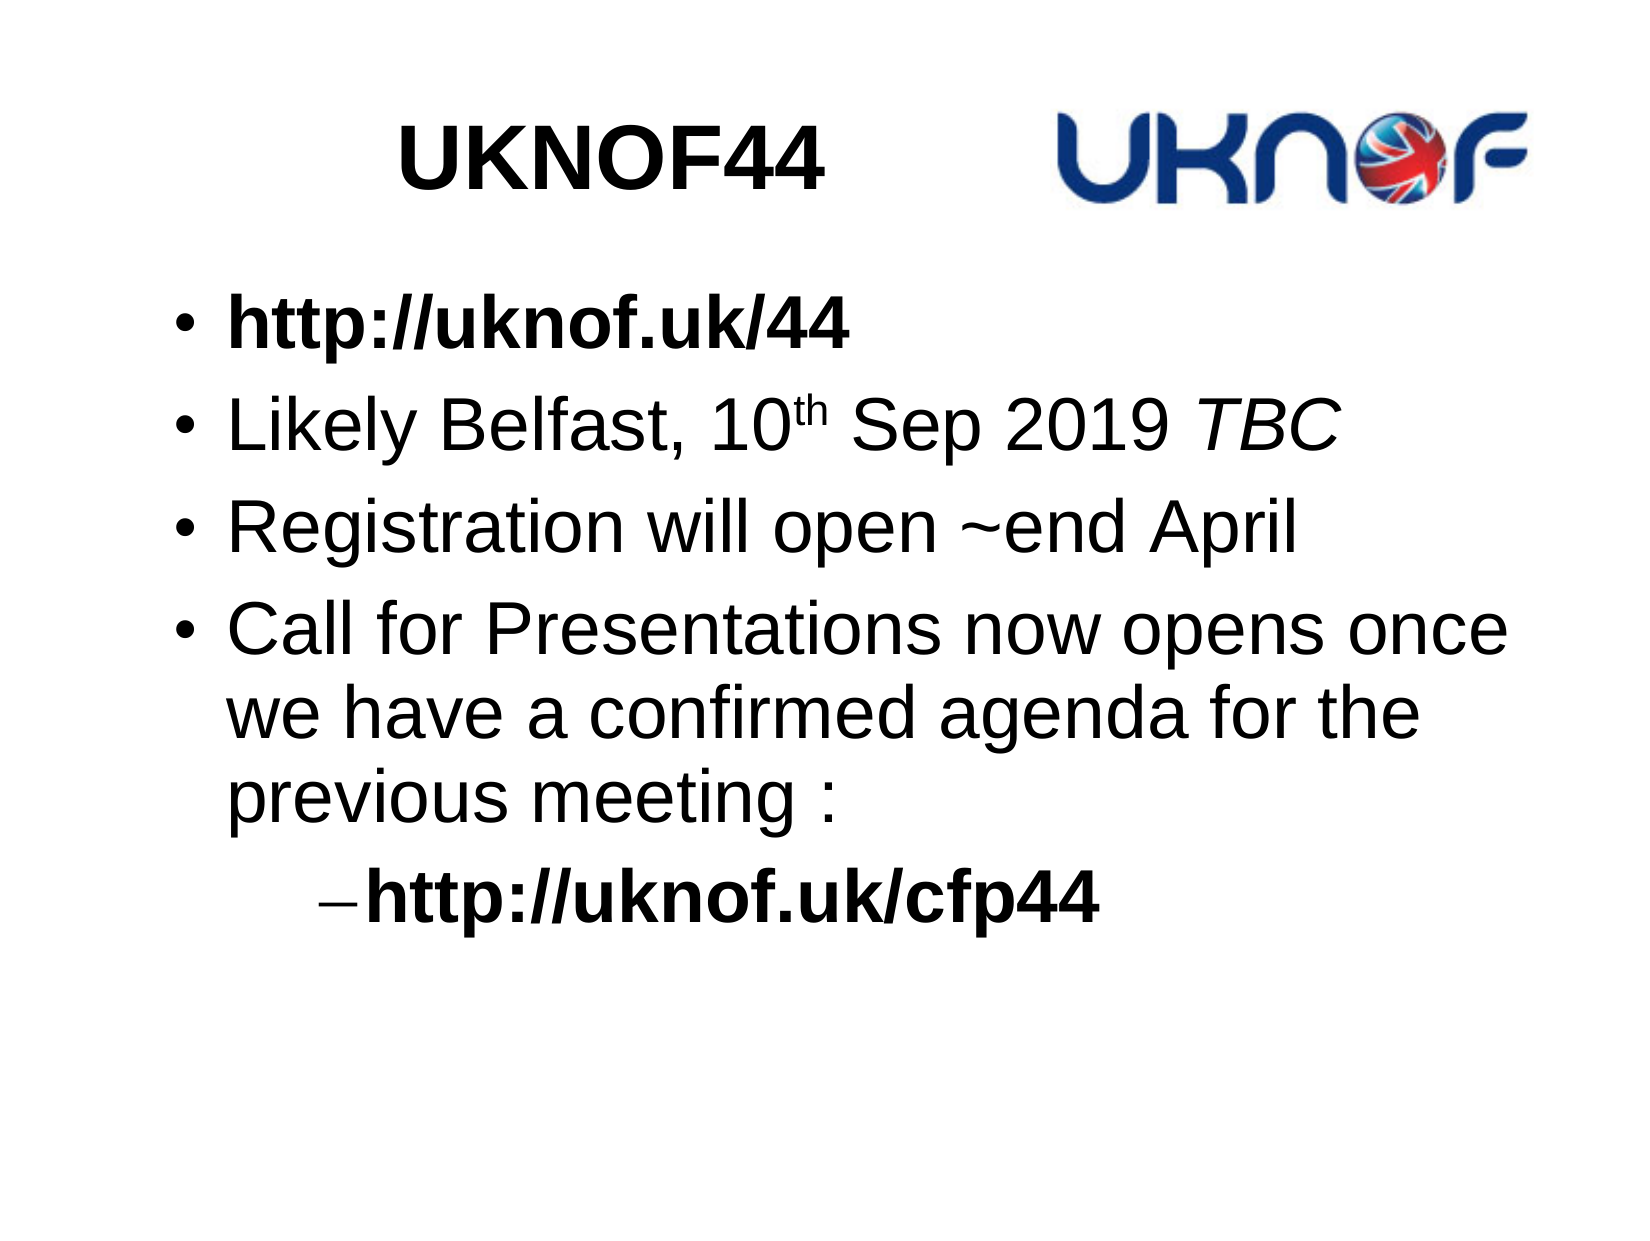

# UKNOF44
http://uknof.uk/44
Likely Belfast, 10th Sep 2019 TBC
Registration will open ~end April
Call for Presentations now opens once we have a confirmed agenda for the previous meeting :
http://uknof.uk/cfp44